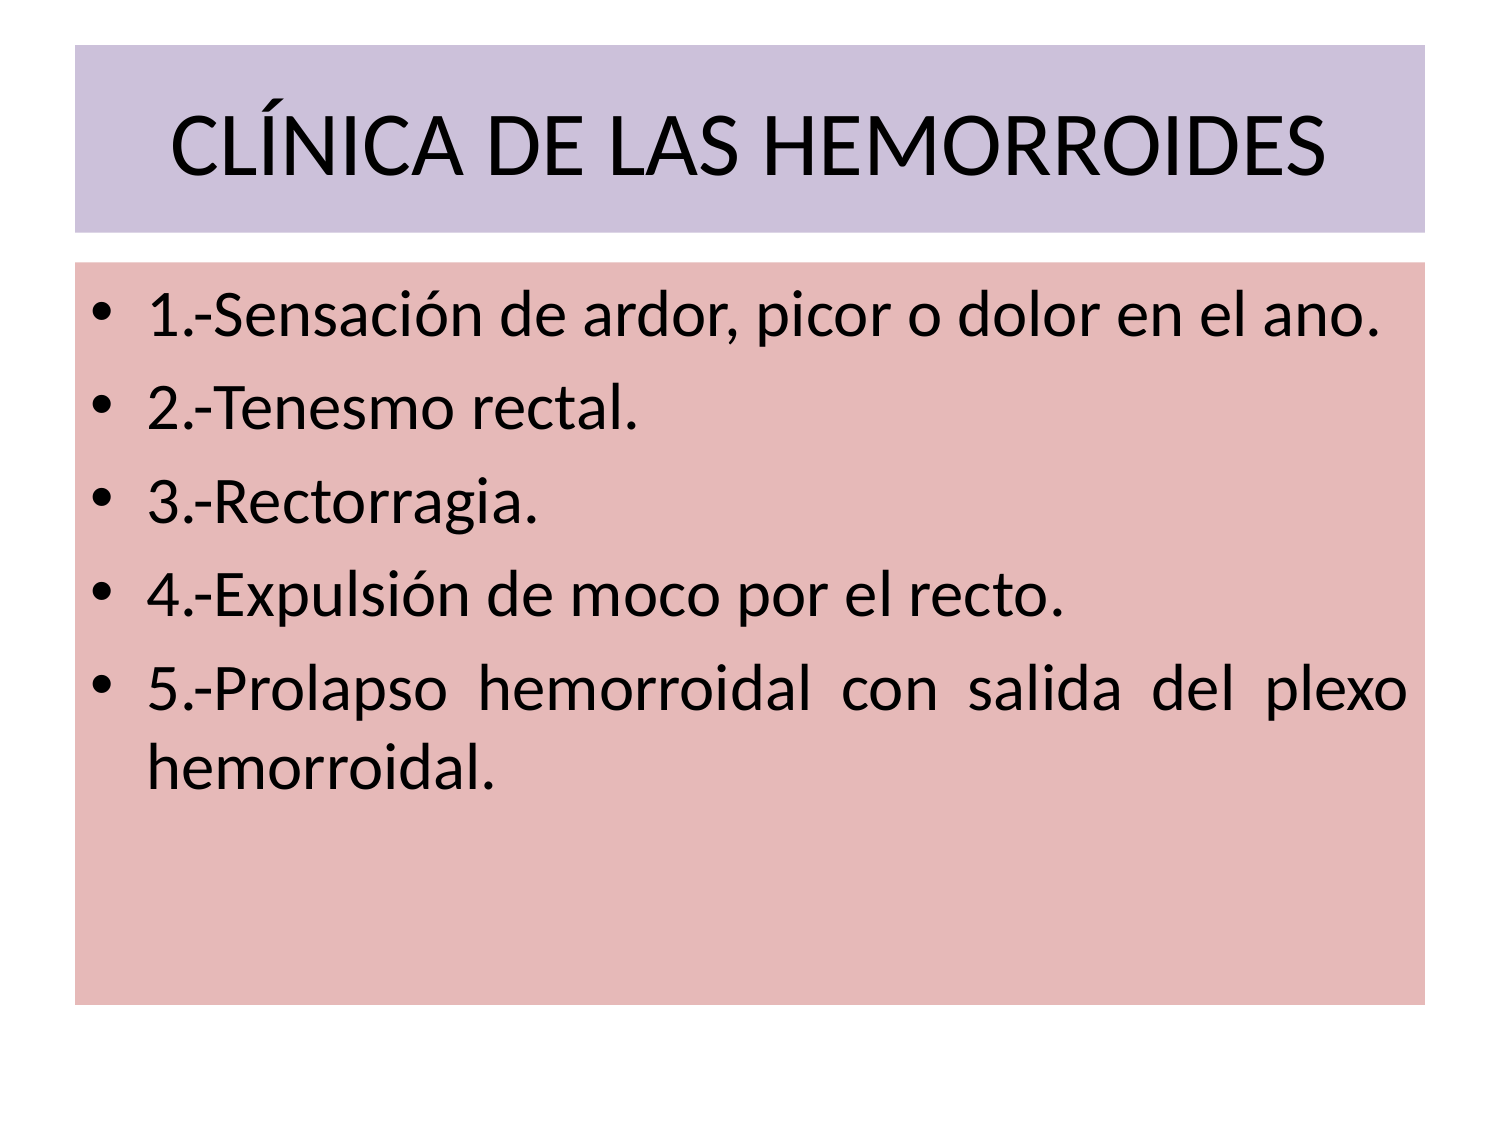

# CLÍNICA DE LAS HEMORROIDES
1.-Sensación de ardor, picor o dolor en el ano.
2.-Tenesmo rectal.
3.-Rectorragia.
4.-Expulsión de moco por el recto.
5.-Prolapso hemorroidal con salida del plexo hemorroidal.